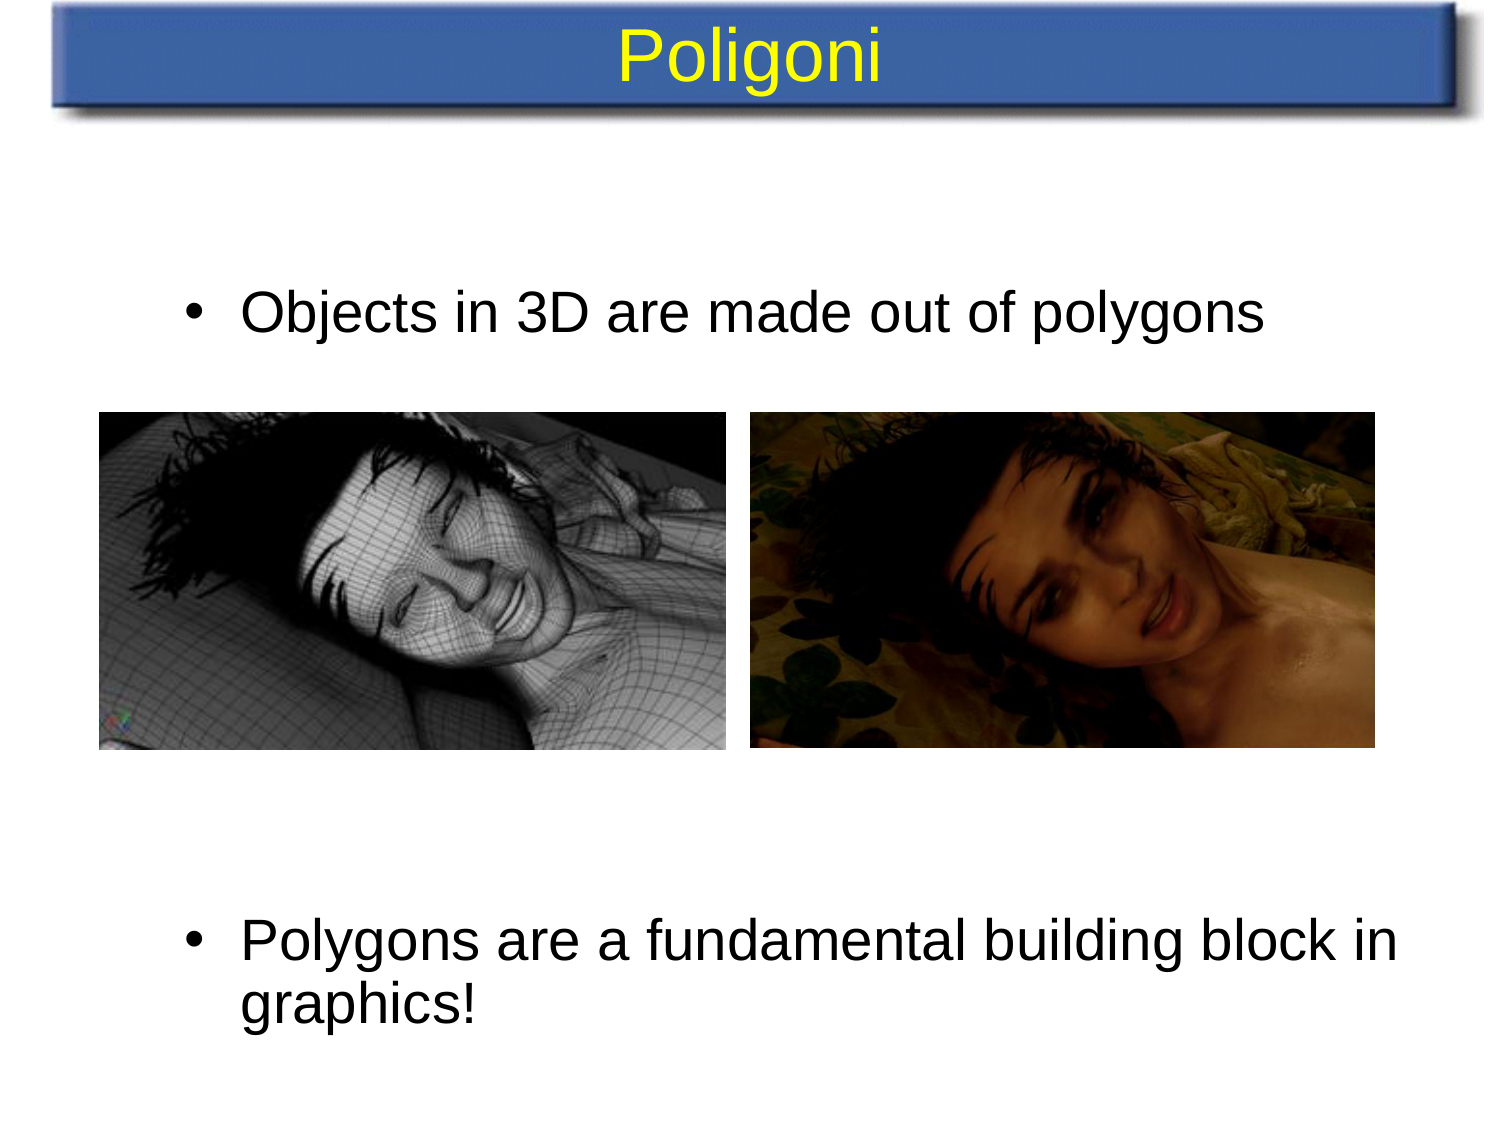

# Poligoni
Objects in 3D are made out of polygons
Polygons are a fundamental building block in graphics!